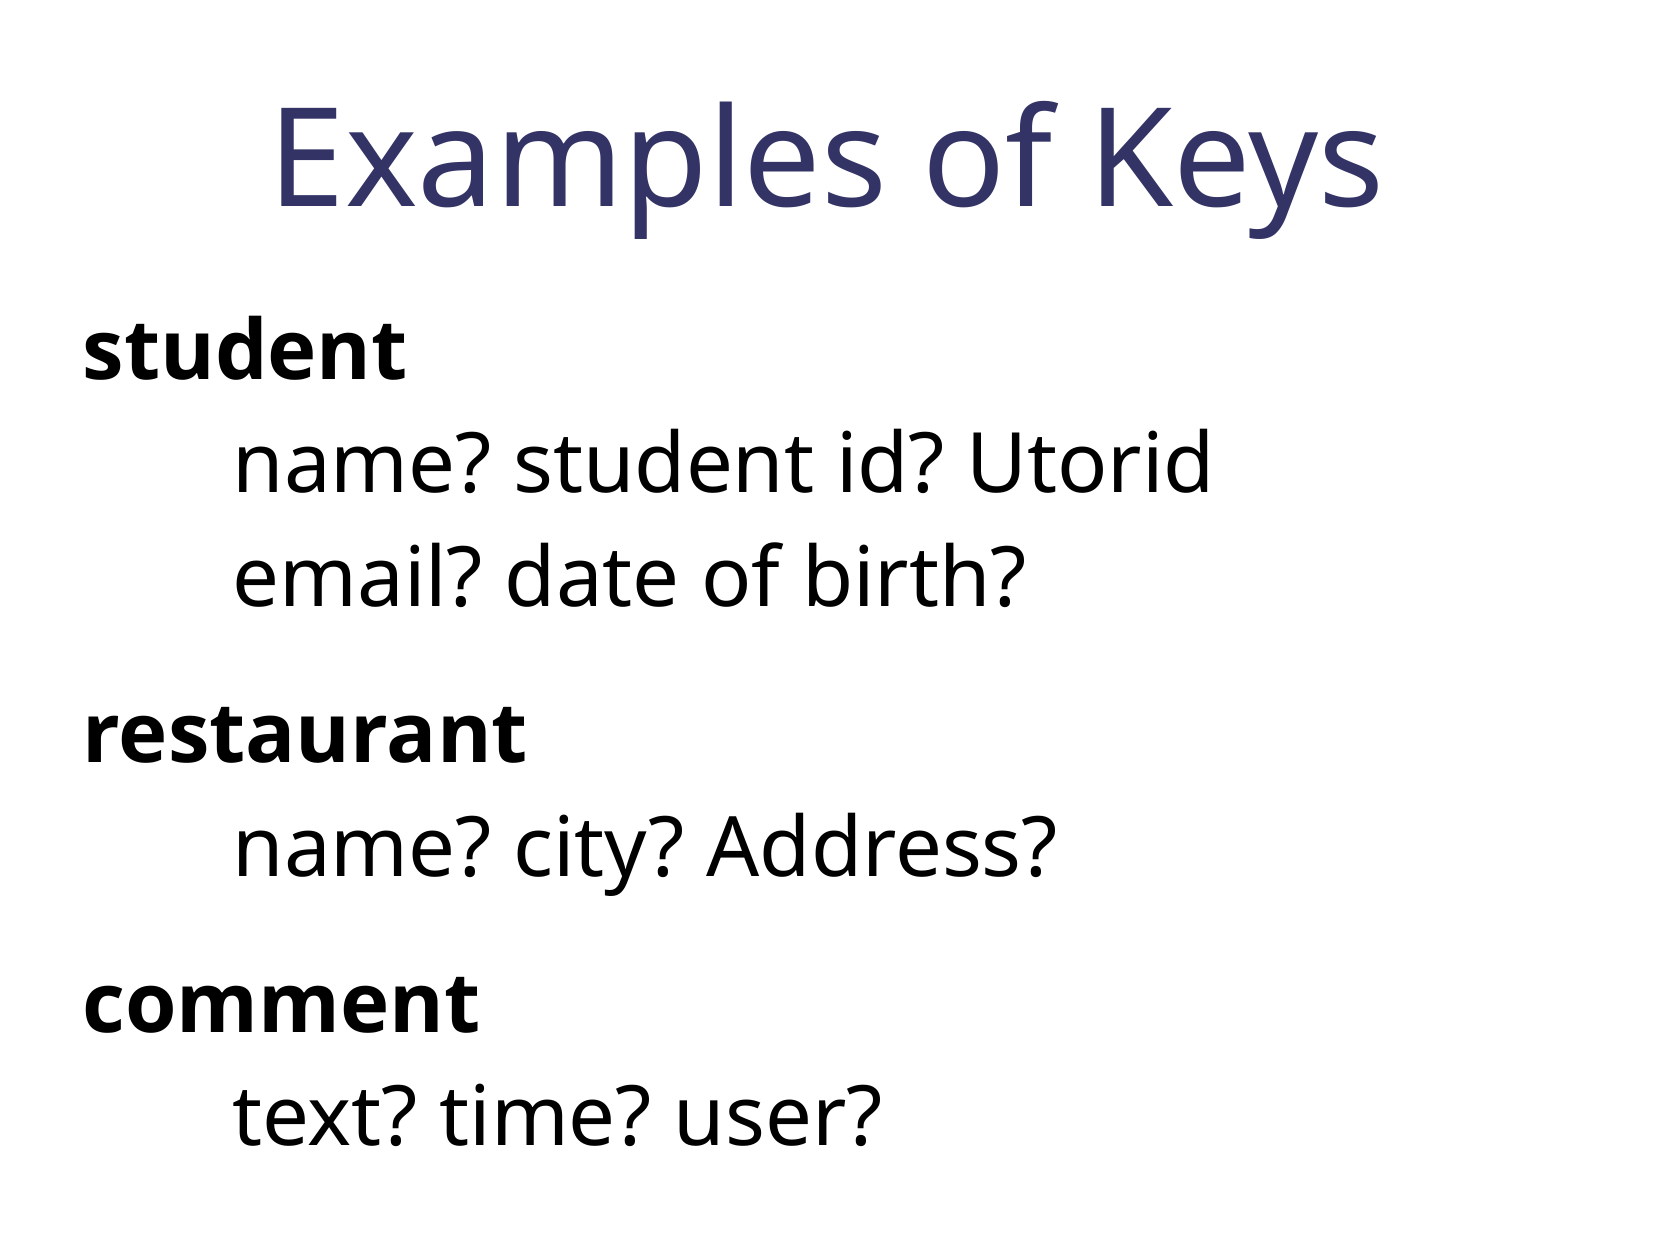

# Examples of Keys
student
 		name? student id? Utorid
		email? date of birth?
restaurant
		name? city? Address?
comment
		text? time? user?